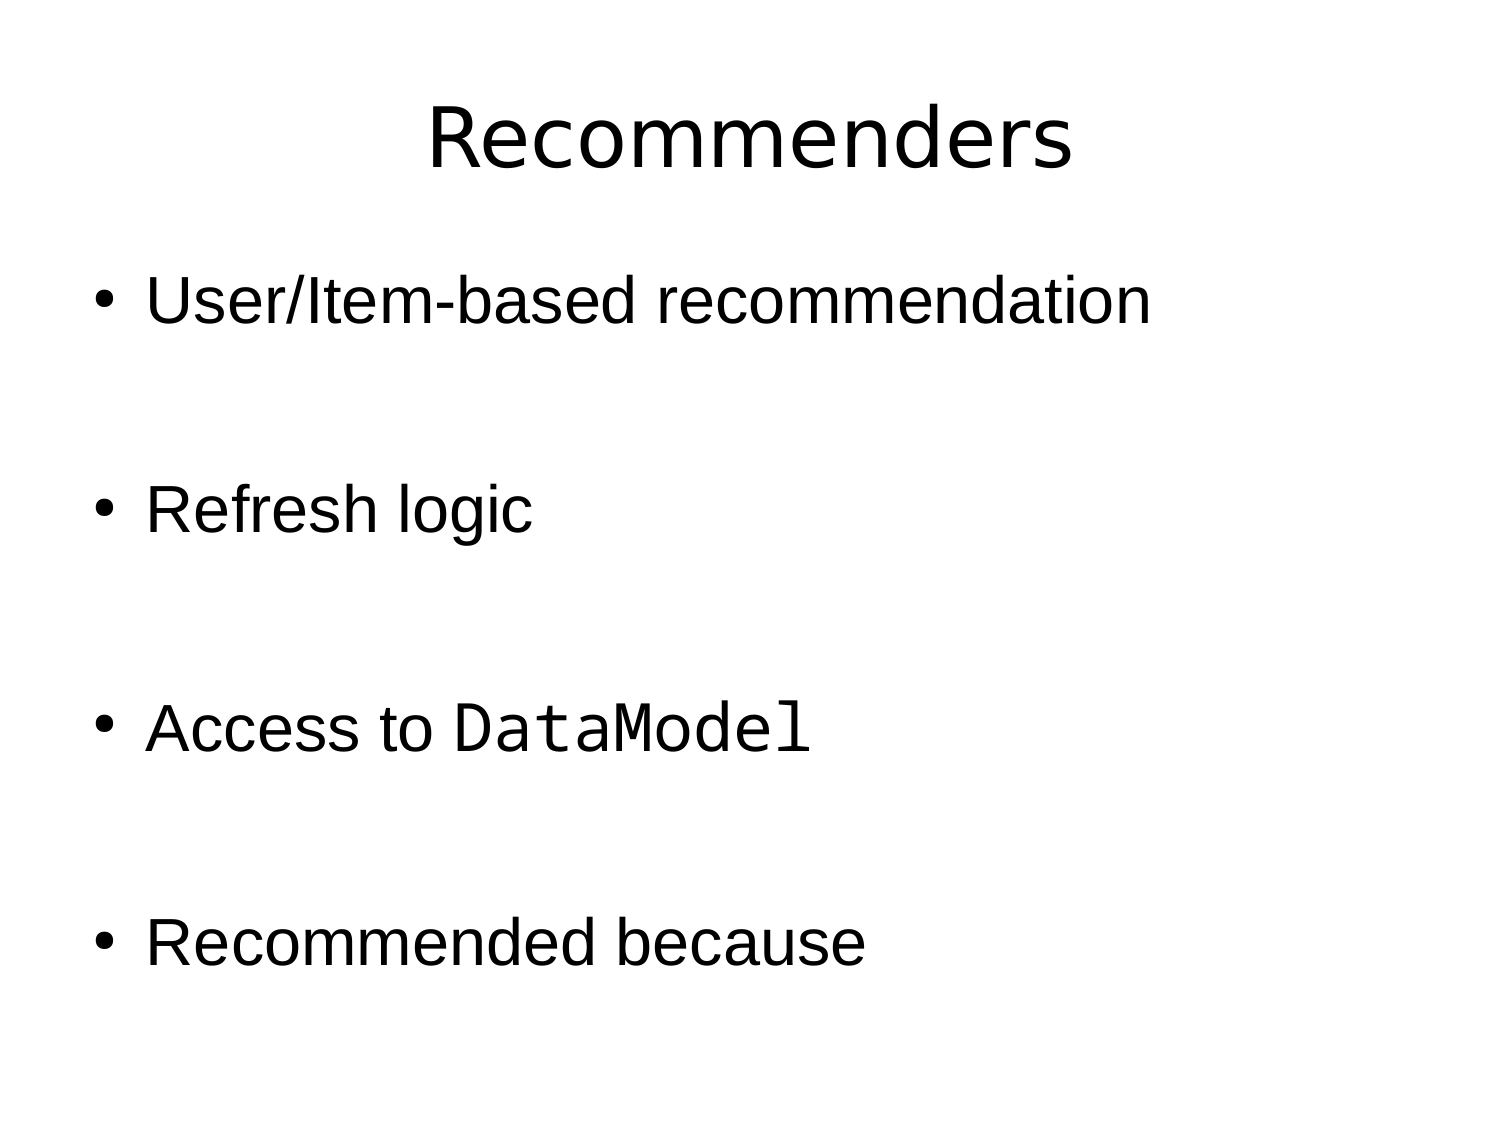

Recommenders
# User/Item-based recommendation
Refresh logic
Access to DataModel
Recommended because